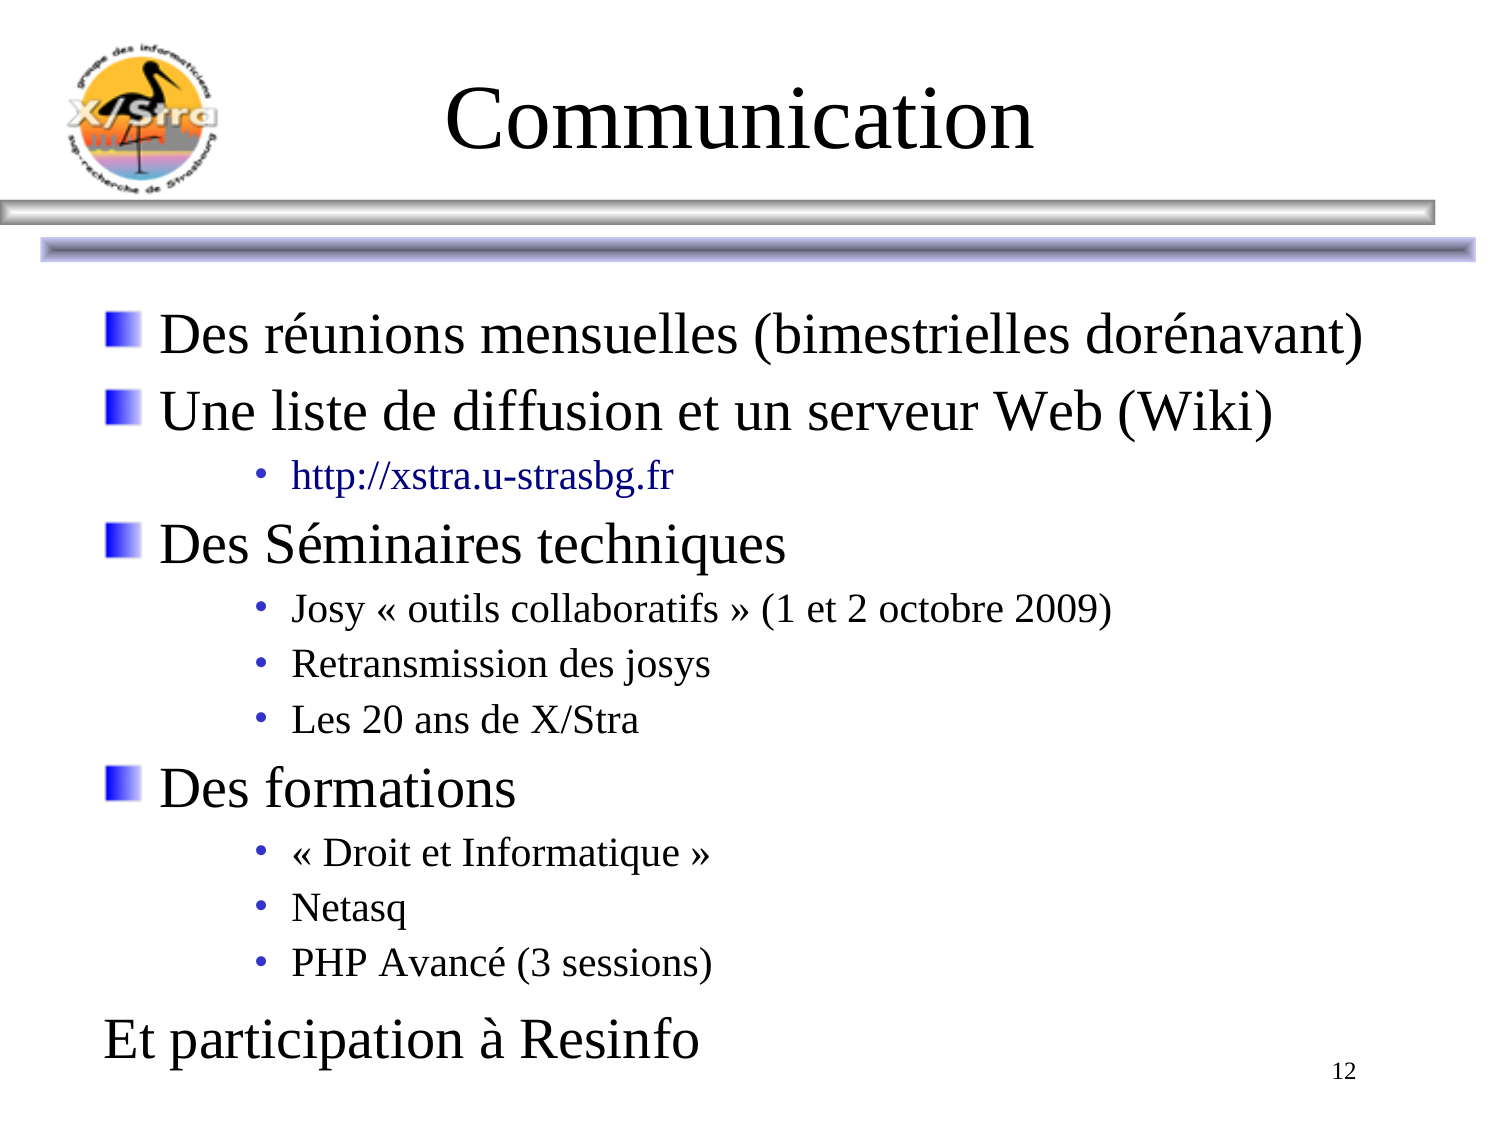

# Communication
Des réunions mensuelles (bimestrielles dorénavant)‏
Une liste de diffusion et un serveur Web (Wiki)‏
http://xstra.u-strasbg.fr
Des Séminaires techniques
Josy « outils collaboratifs » (1 et 2 octobre 2009)
Retransmission des josys
Les 20 ans de X/Stra
Des formations
« Droit et Informatique »
Netasq
PHP Avancé (3 sessions)
Et participation à Resinfo